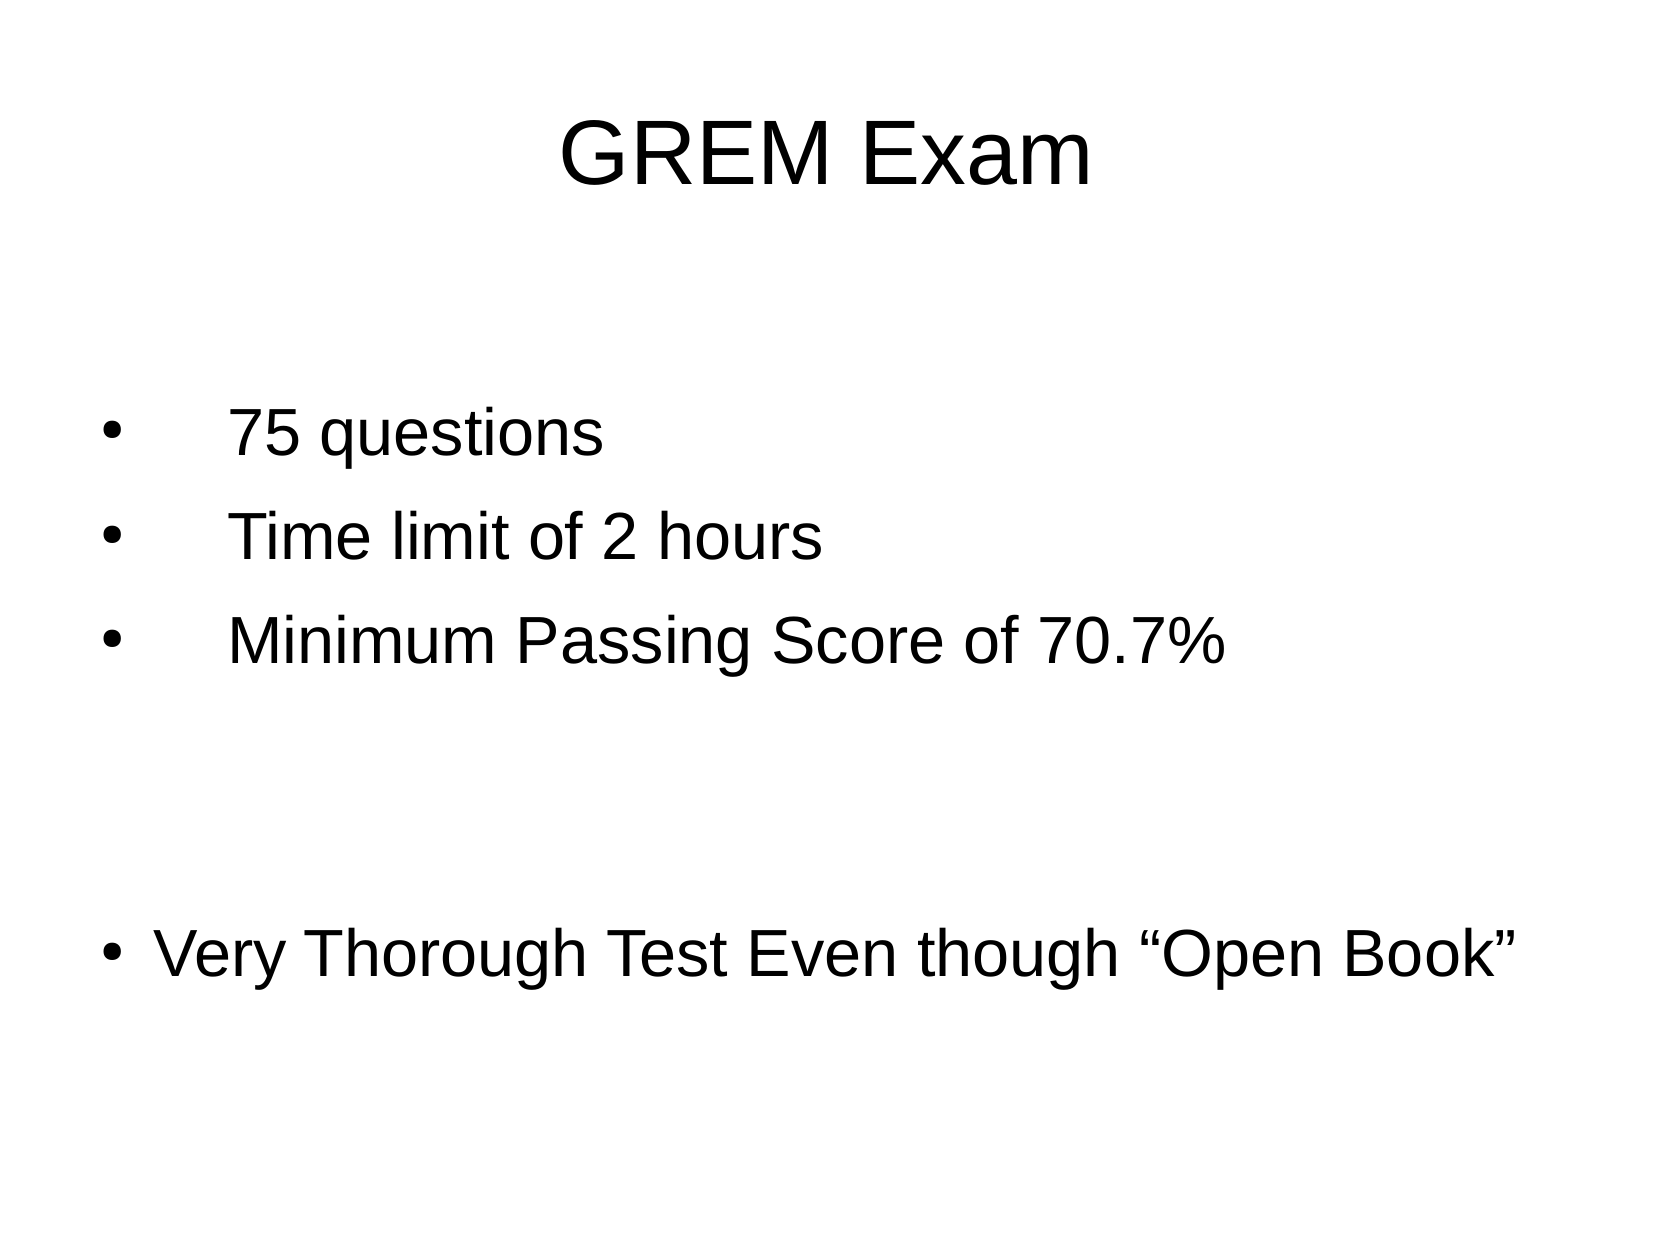

# GREM Exam
 75 questions
 Time limit of 2 hours
 Minimum Passing Score of 70.7%
Very Thorough Test Even though “Open Book”